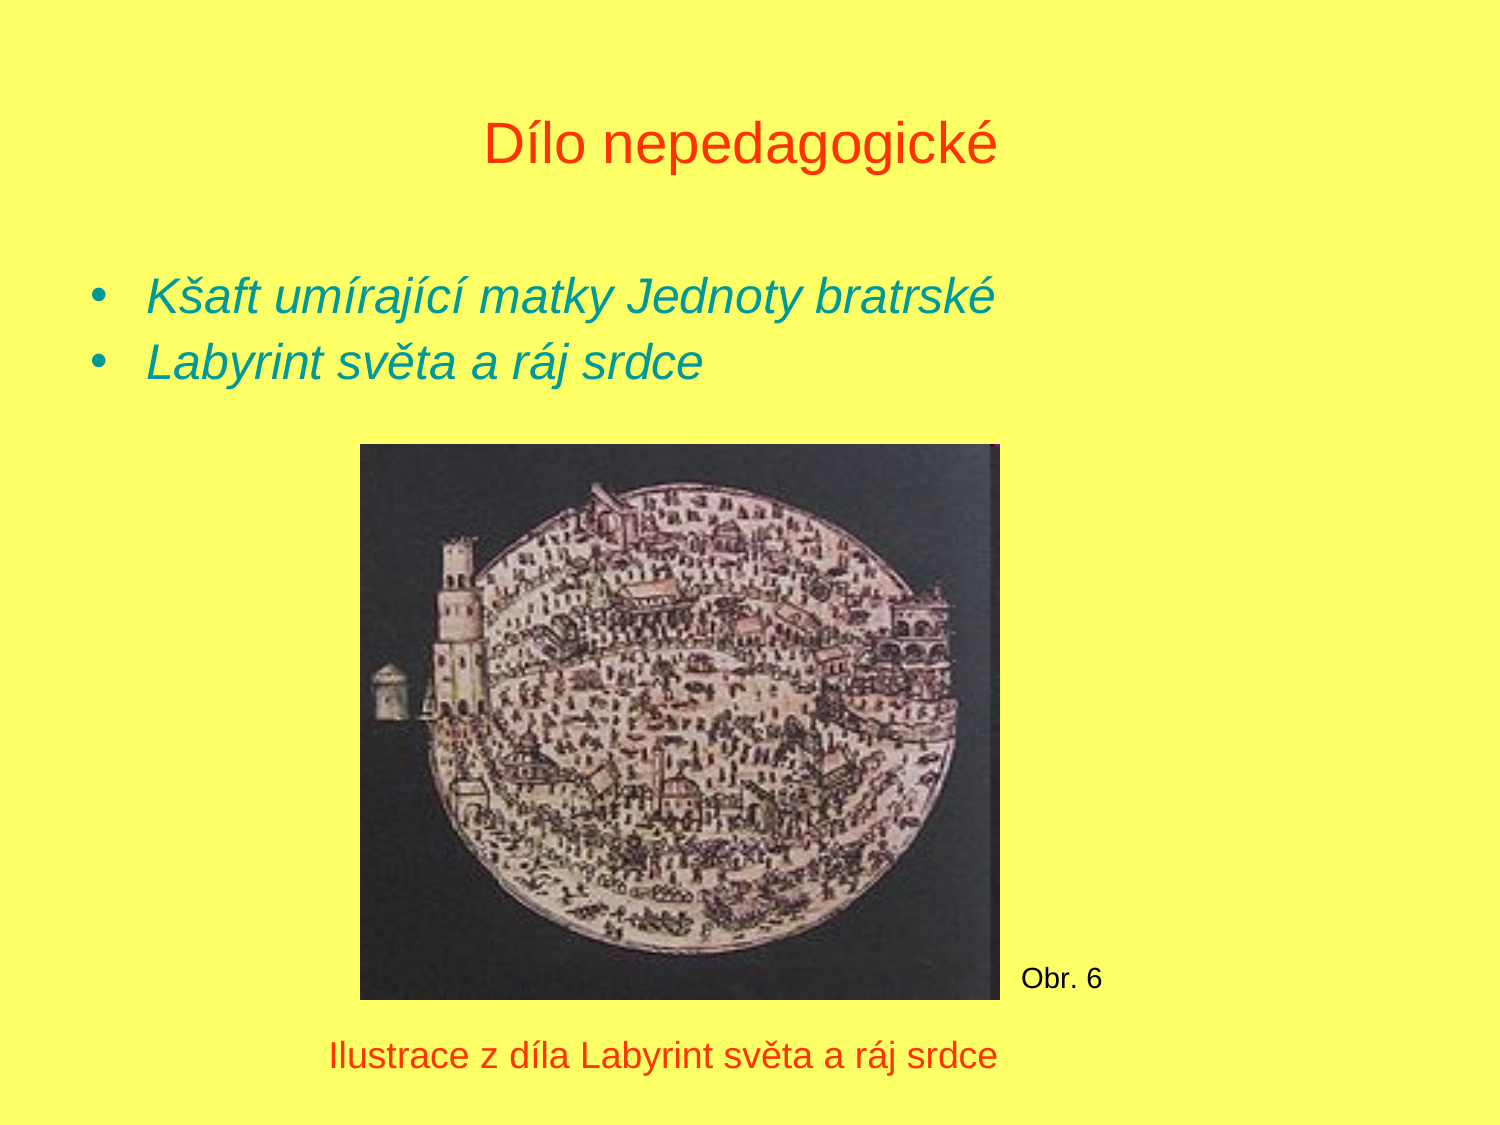

# Dílo nepedagogické
Kšaft umírající matky Jednoty bratrské
Labyrint světa a ráj srdce
Obr. 6
Ilustrace z díla Labyrint světa a ráj srdce